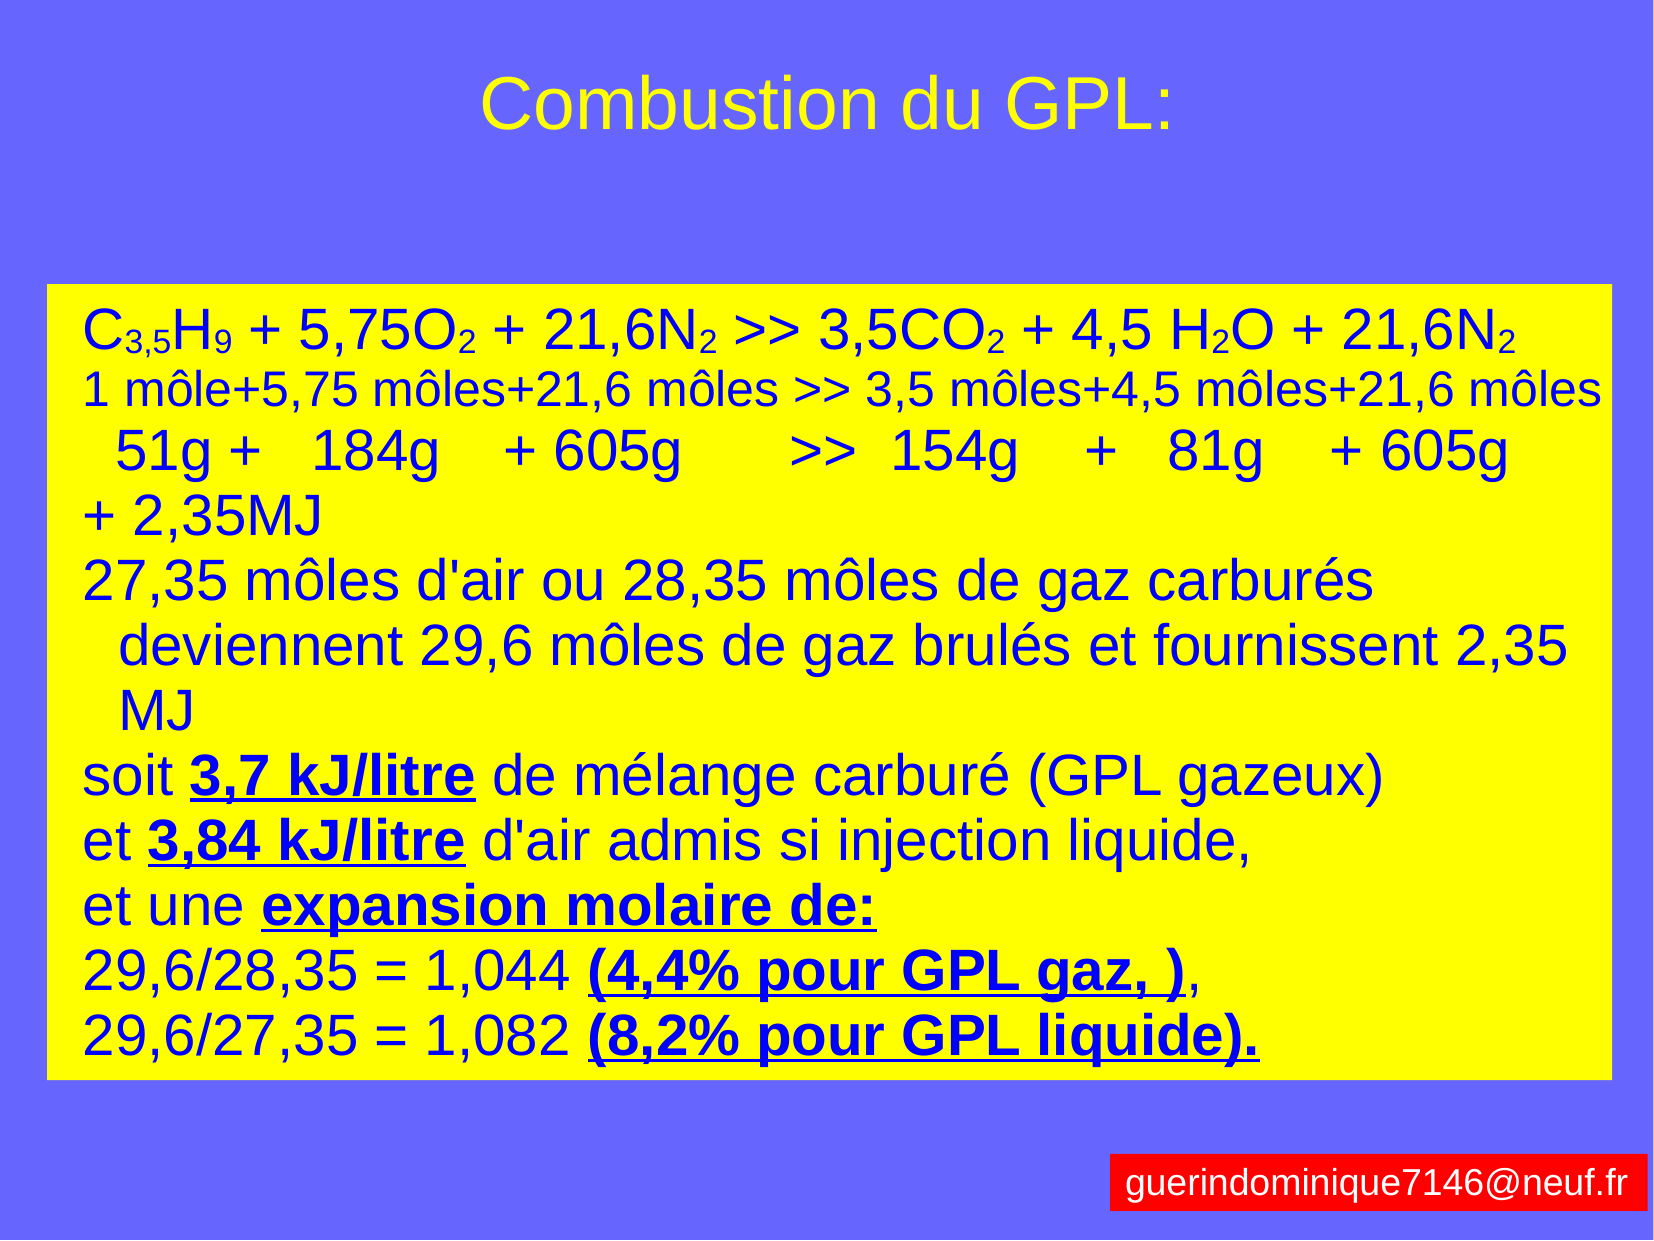

# Combustion du GPL:
C3,5H9 + 5,75O2 + 21,6N2 >> 3,5CO2 + 4,5 H2O + 21,6N2
1 môle+5,75 môles+21,6 môles >> 3,5 môles+4,5 môles+21,6 môles
 51g + 184g 	 + 605g 	 >> 154g + 81g + 605g
+ 2,35MJ
27,35 môles d'air ou 28,35 môles de gaz carburés deviennent 29,6 môles de gaz brulés et fournissent 2,35 MJ
soit 3,7 kJ/litre de mélange carburé (GPL gazeux)
et 3,84 kJ/litre d'air admis si injection liquide,
et une expansion molaire de:
29,6/28,35 = 1,044 (4,4% pour GPL gaz, ),
29,6/27,35 = 1,082 (8,2% pour GPL liquide).
guerindominique7146@neuf.fr